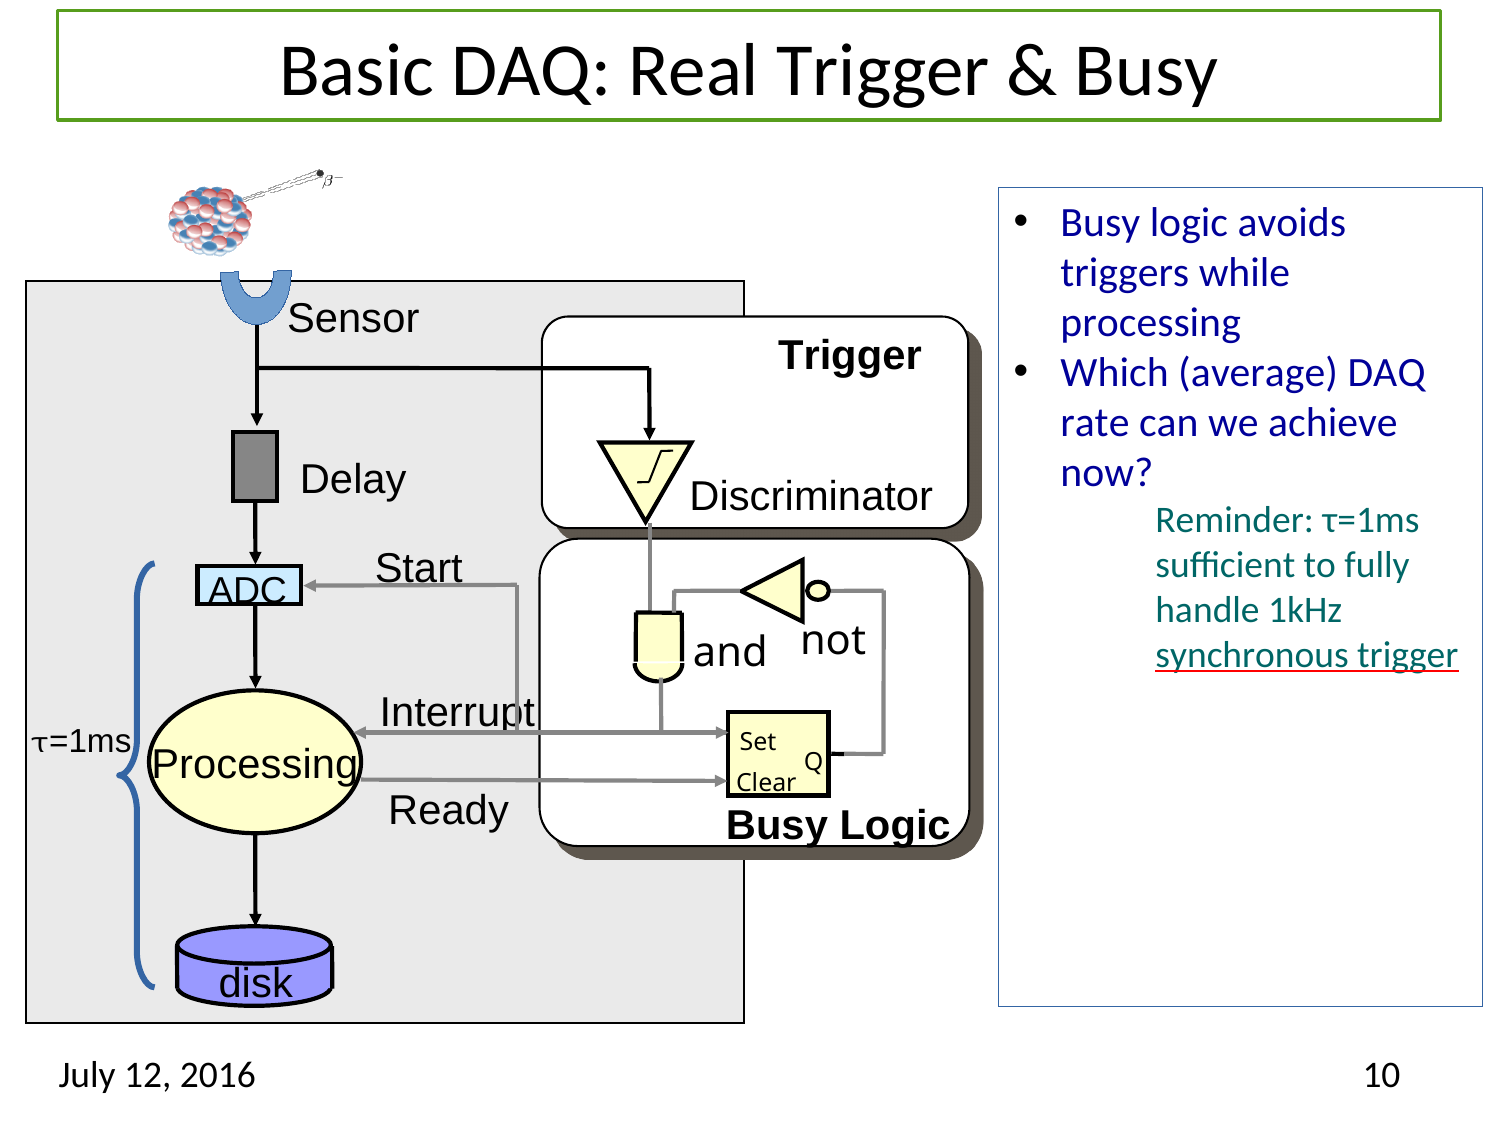

# Basic DAQ: Real Trigger & Busy
Sensor
Trigger
Delay
Discriminator
Start
ADC
not
and
Interrupt
Processing
=1ms
Set
Q
Clear
Ready
Busy Logic
disk
Busy logic avoids triggers while processing
Which (average) DAQ rate can we achieve now?
Reminder: τ=1ms sufficient to fully handle 1kHz synchronous trigger
10